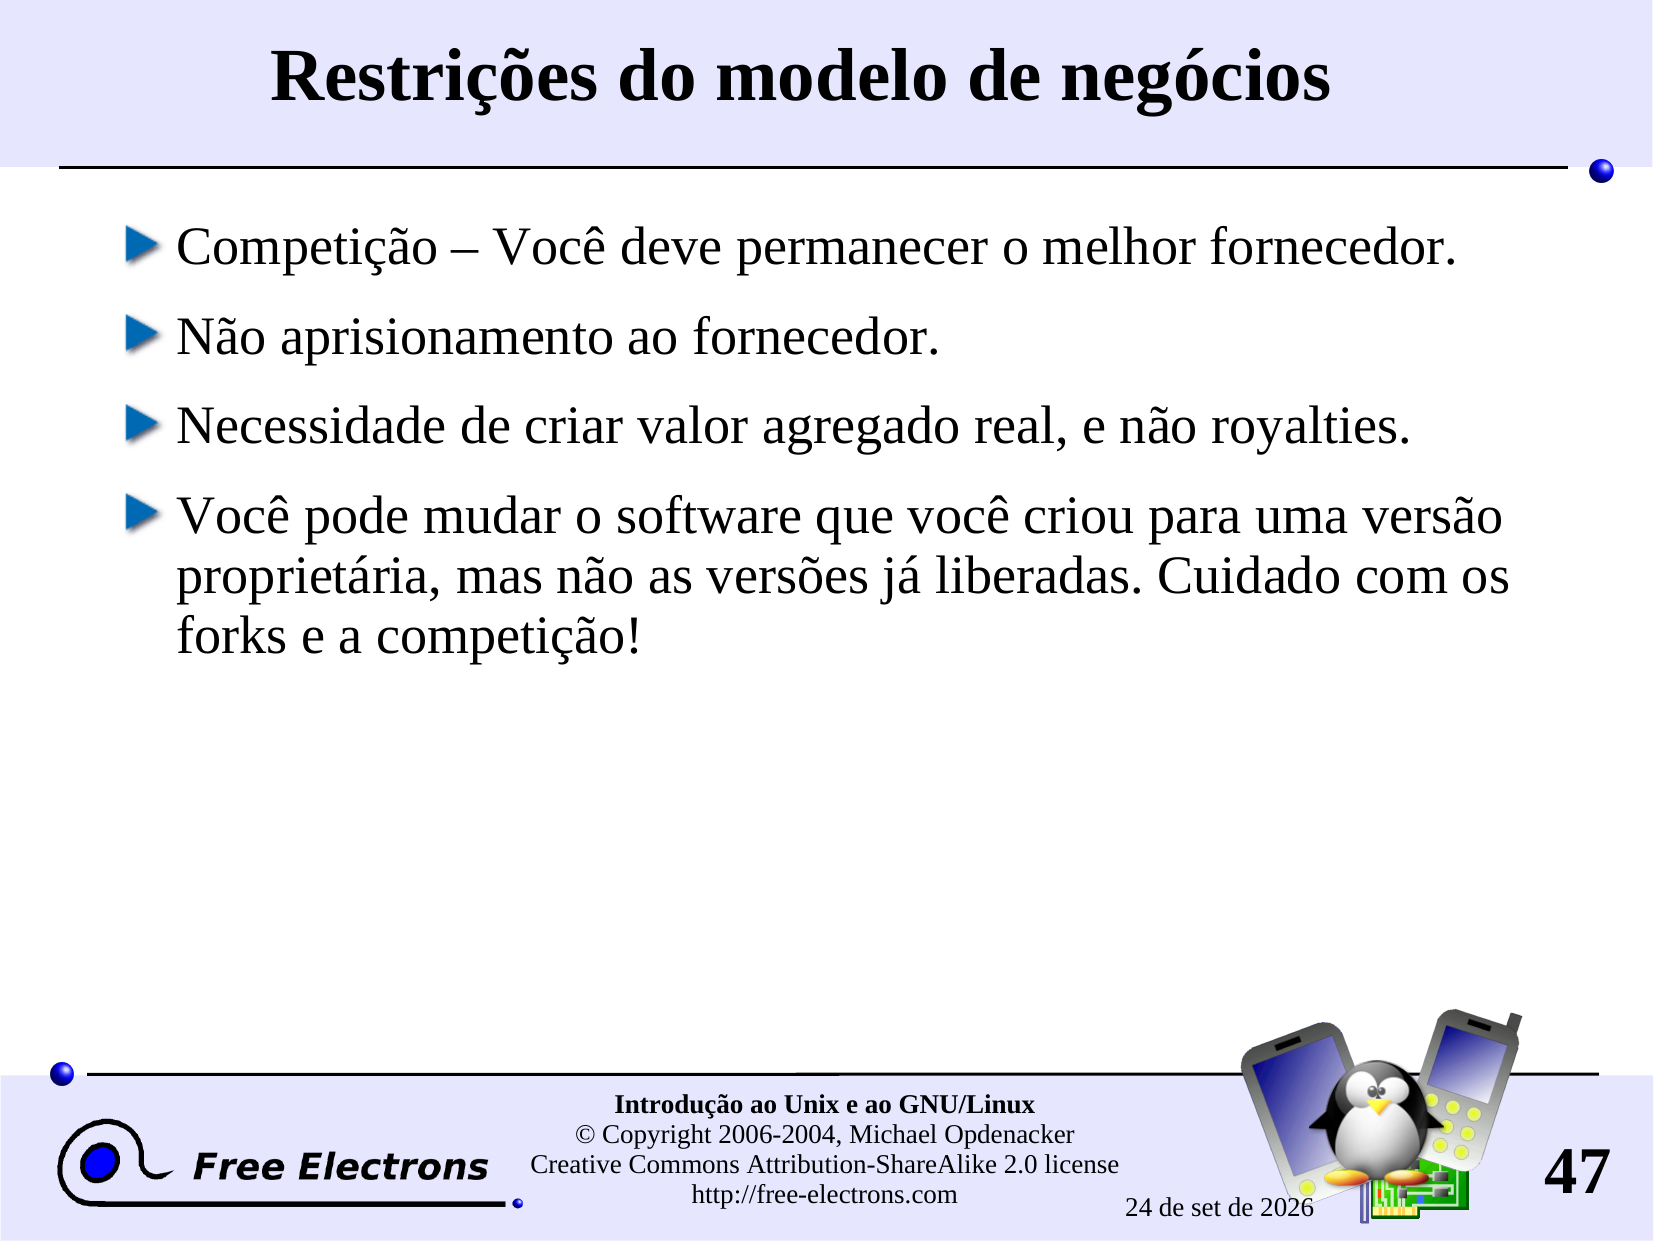

# Restrições do modelo de negócios
Competição – Você deve permanecer o melhor fornecedor.
Não aprisionamento ao fornecedor.
Necessidade de criar valor agregado real, e não royalties.
Você pode mudar o software que você criou para uma versão proprietária, mas não as versões já liberadas. Cuidado com os forks e a competição!